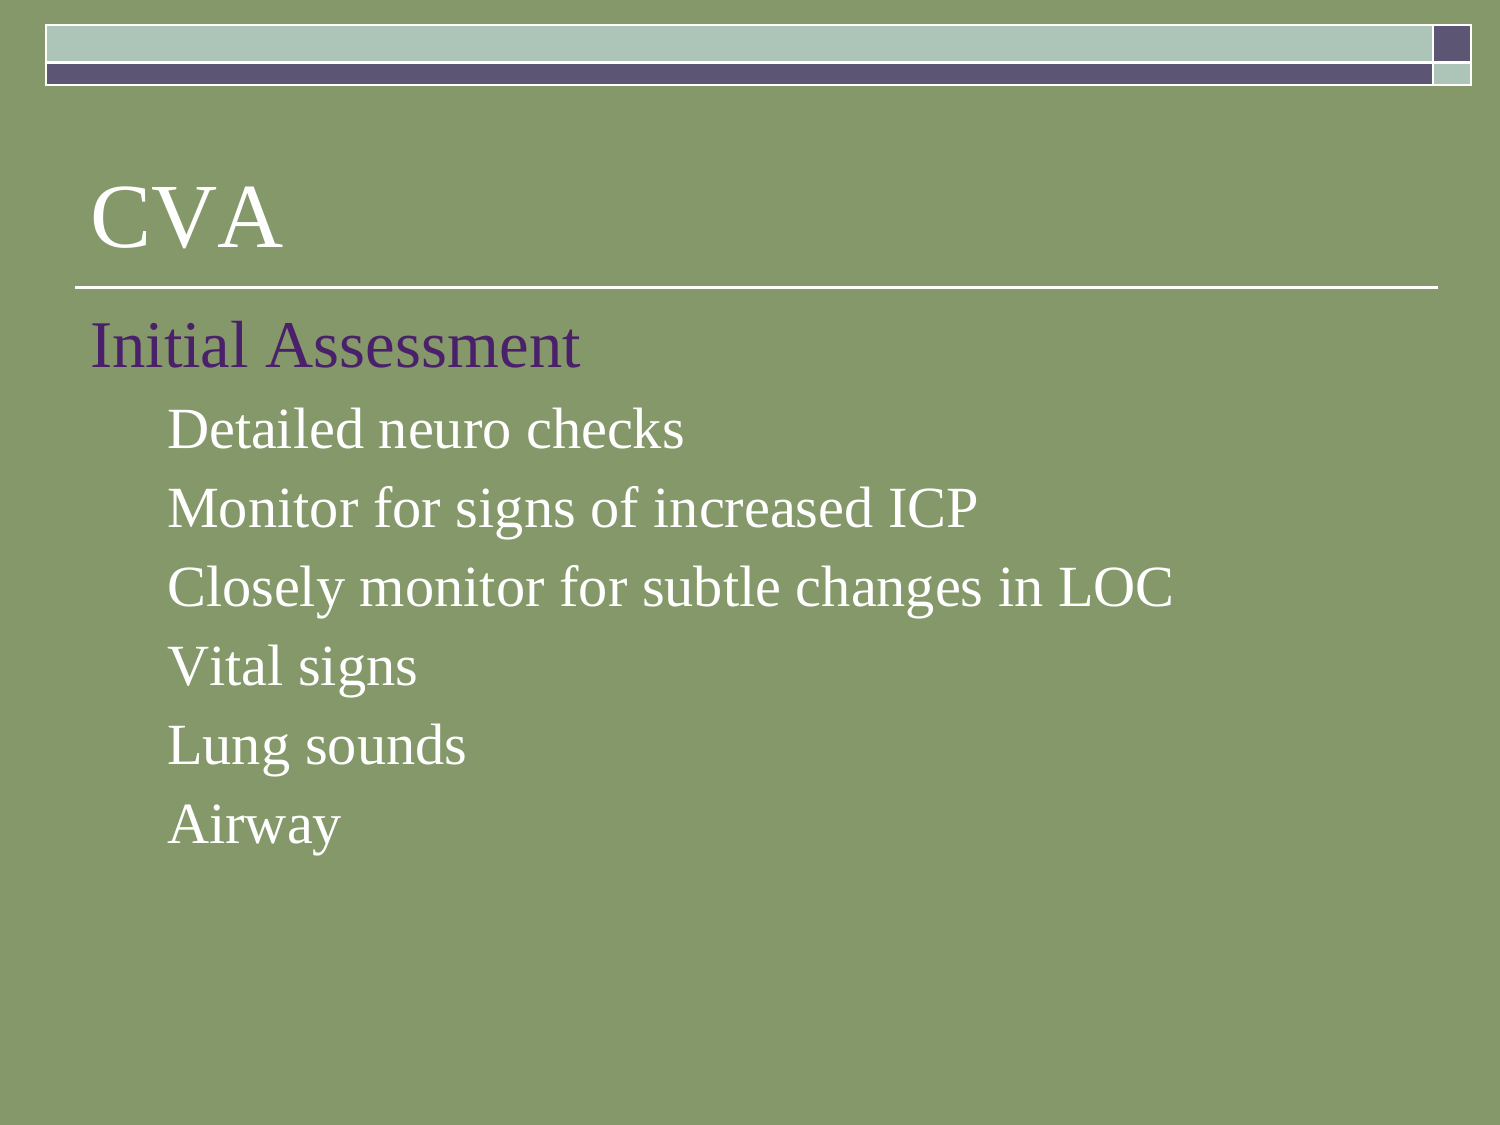

# CVA
Initial Assessment
Detailed neuro checks
Monitor for signs of increased ICP
Closely monitor for subtle changes in LOC
Vital signs
Lung sounds
Airway